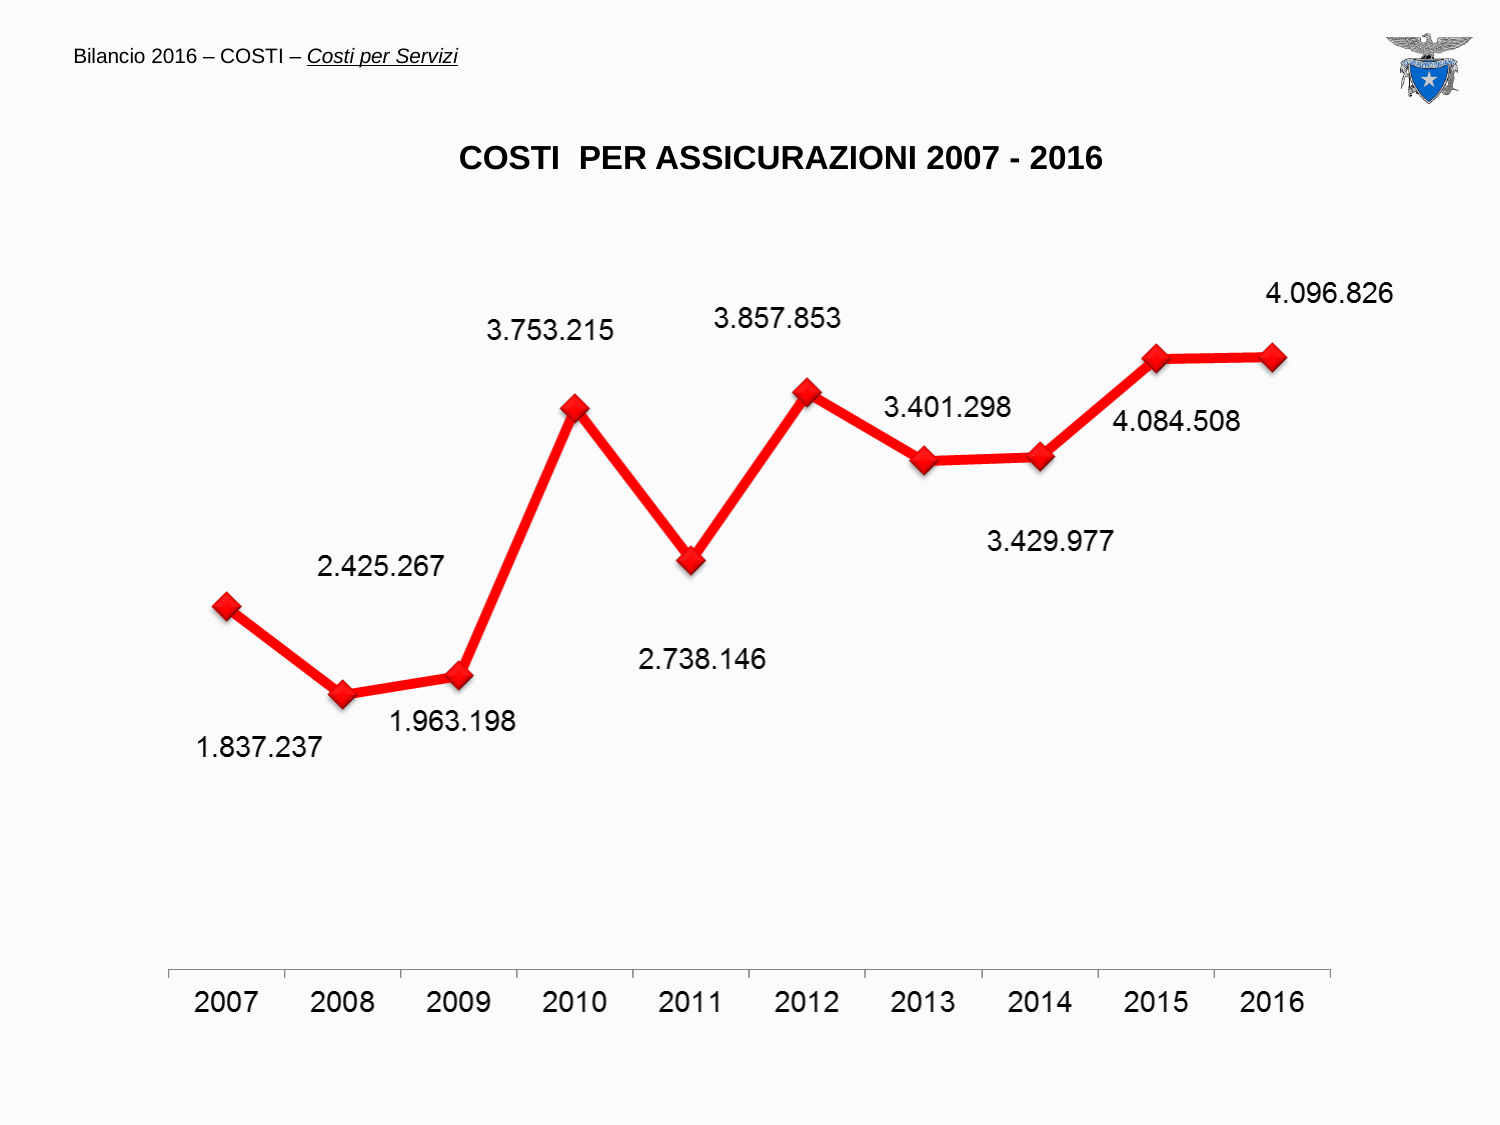

Bilancio 2016 – COSTI – Costi per Servizi
COSTI PER ASSICURAZIONI 2007 - 2016